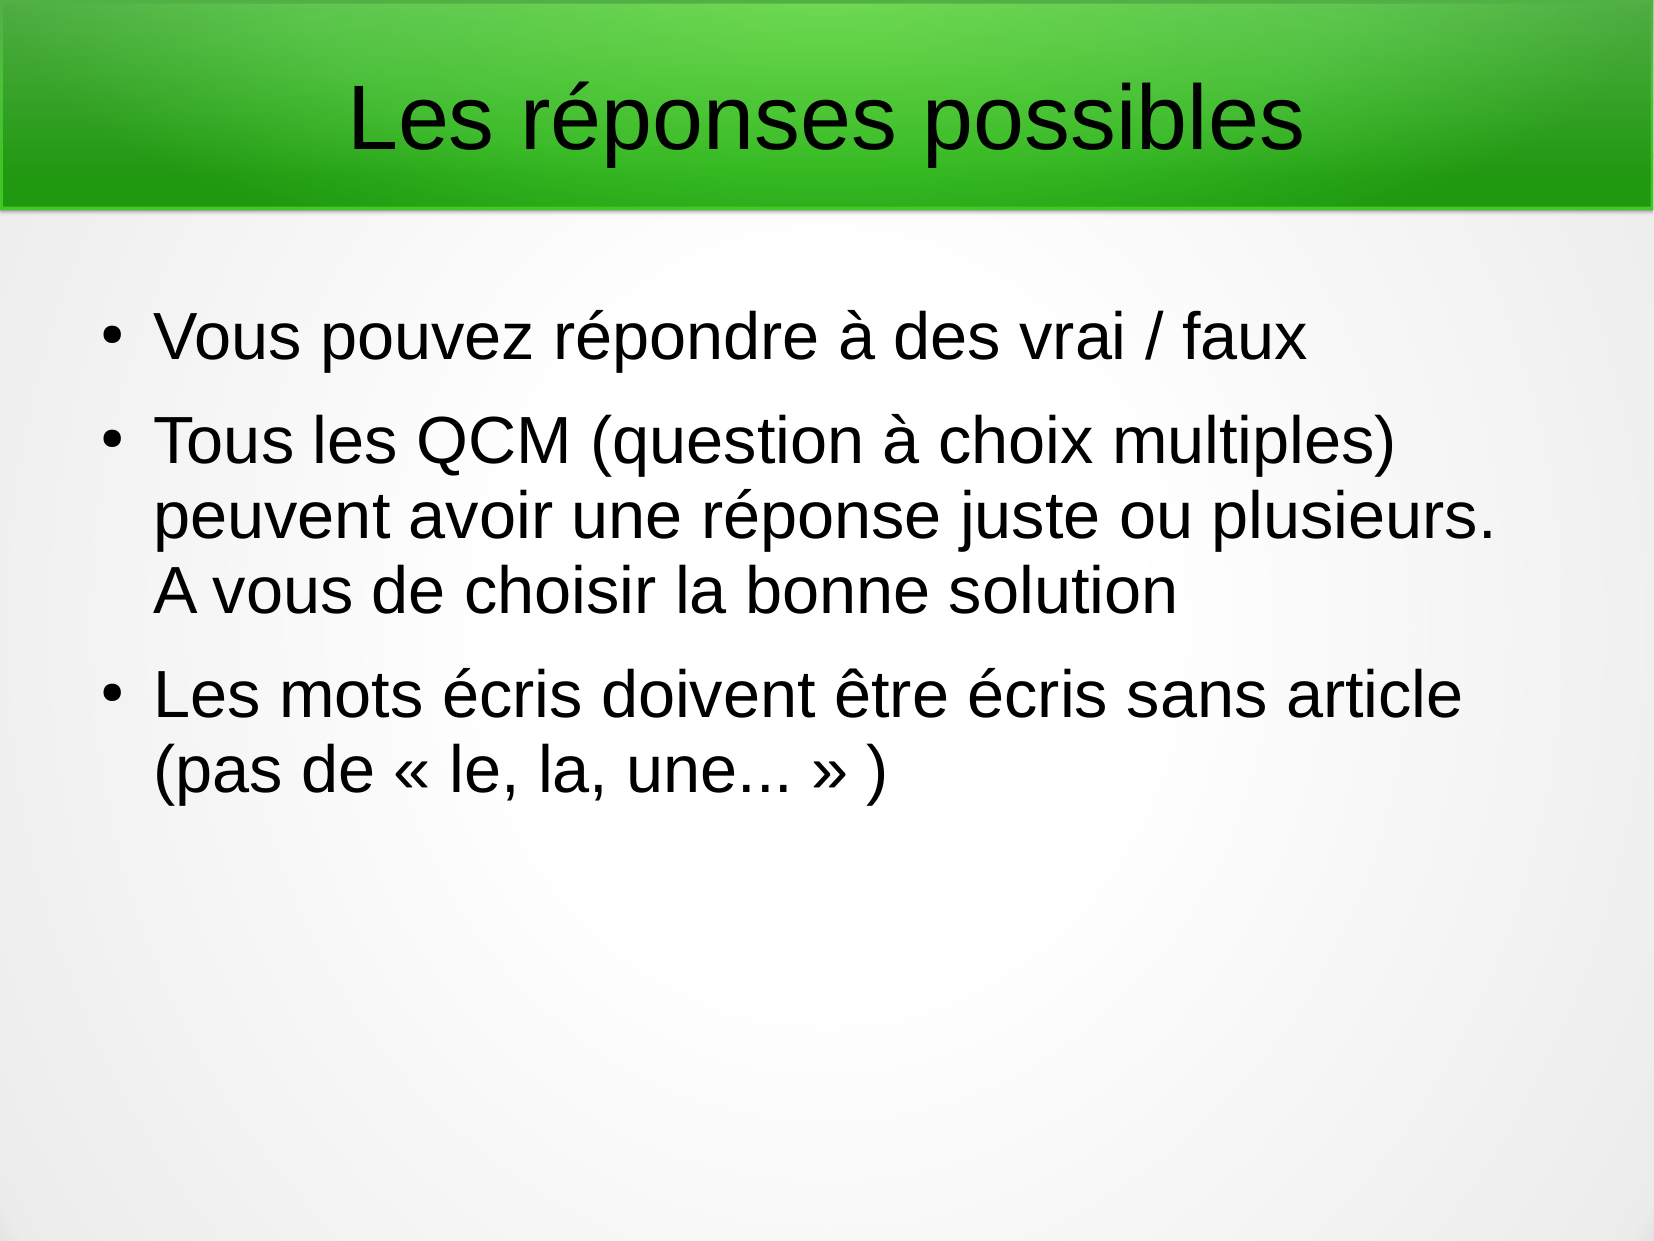

# Les réponses possibles
Vous pouvez répondre à des vrai / faux
Tous les QCM (question à choix multiples) peuvent avoir une réponse juste ou plusieurs. A vous de choisir la bonne solution
Les mots écris doivent être écris sans article (pas de « le, la, une... » )